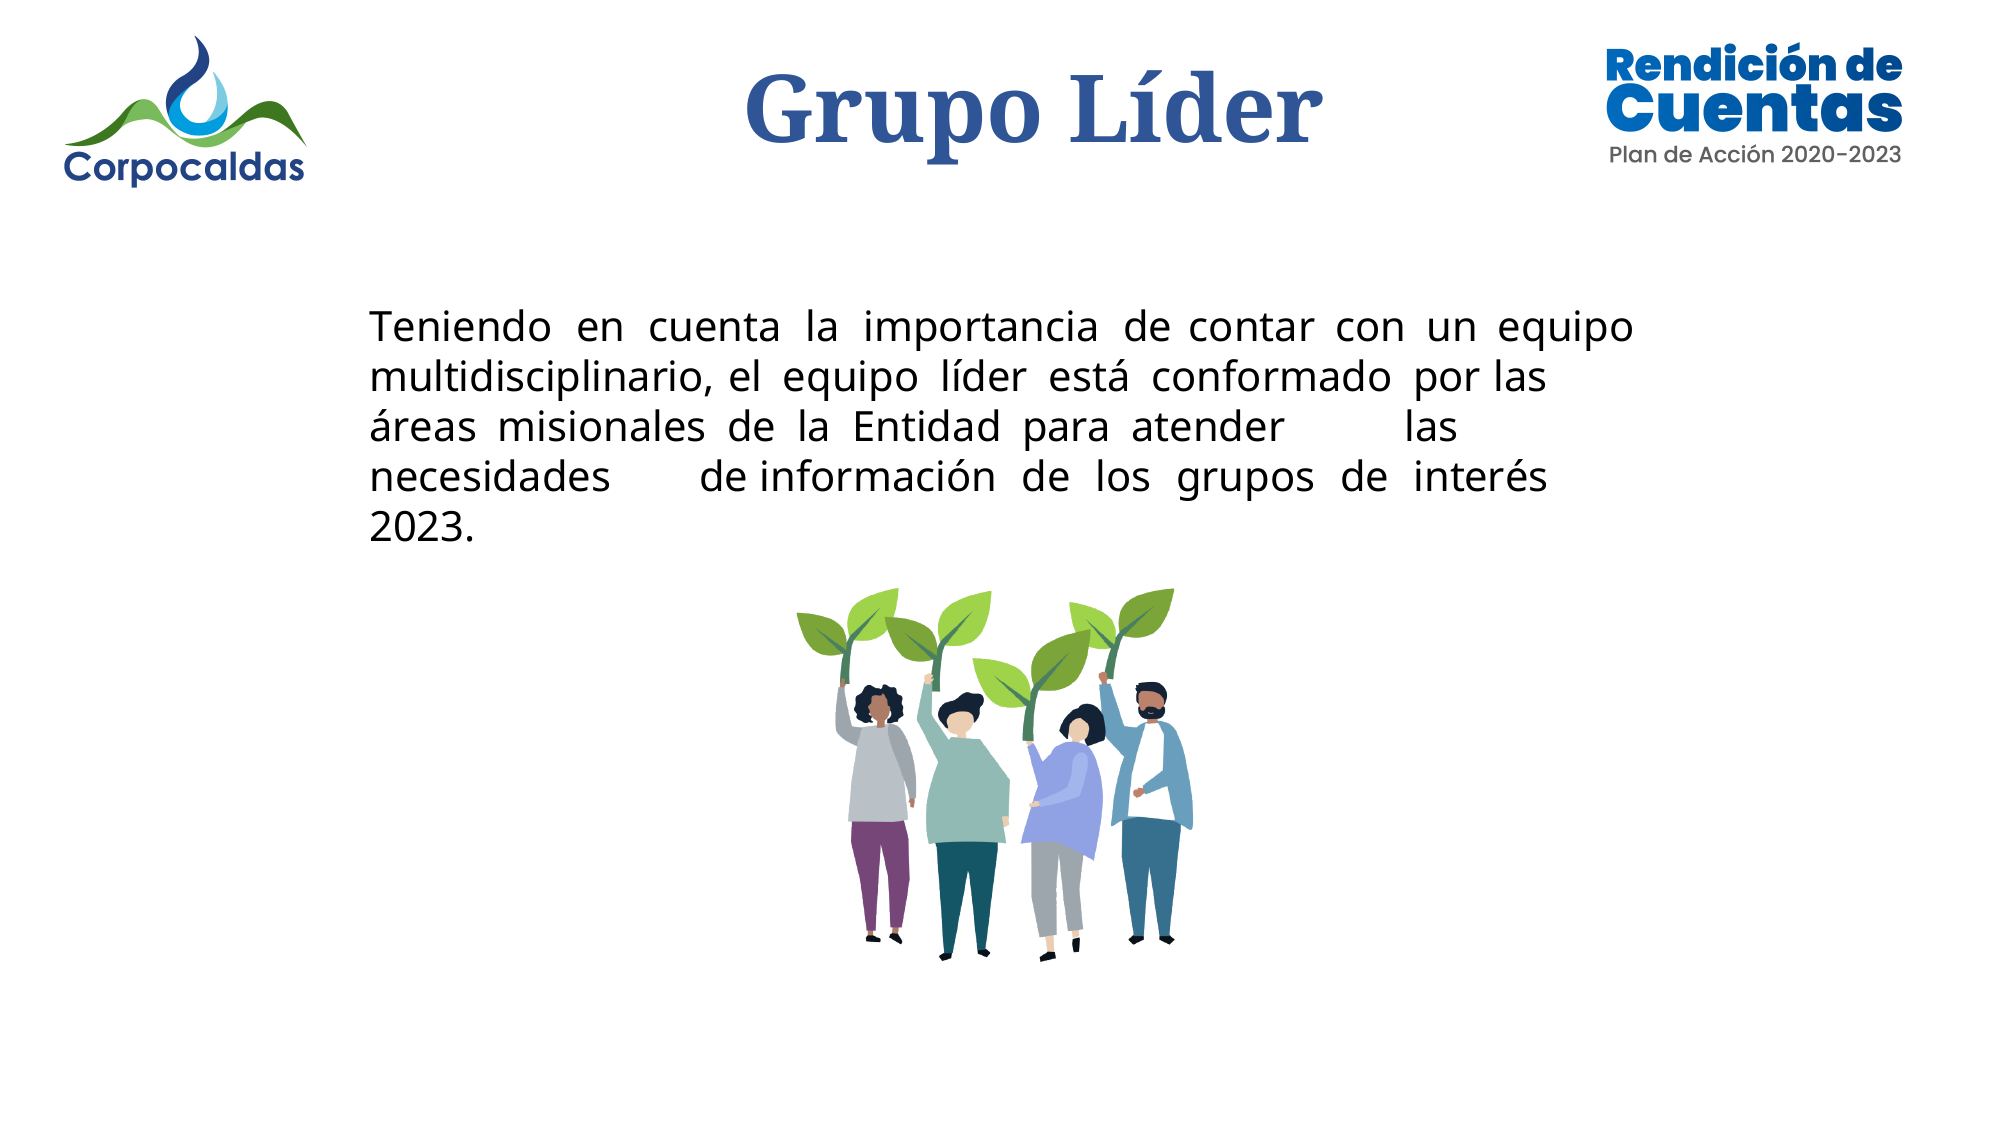

Grupo Líder
Teniendo en cuenta la importancia de contar con un equipo multidisciplinario, el equipo líder está conformado por las áreas misionales de la Entidad para atender las necesidades de información de los grupos de interés 2023.